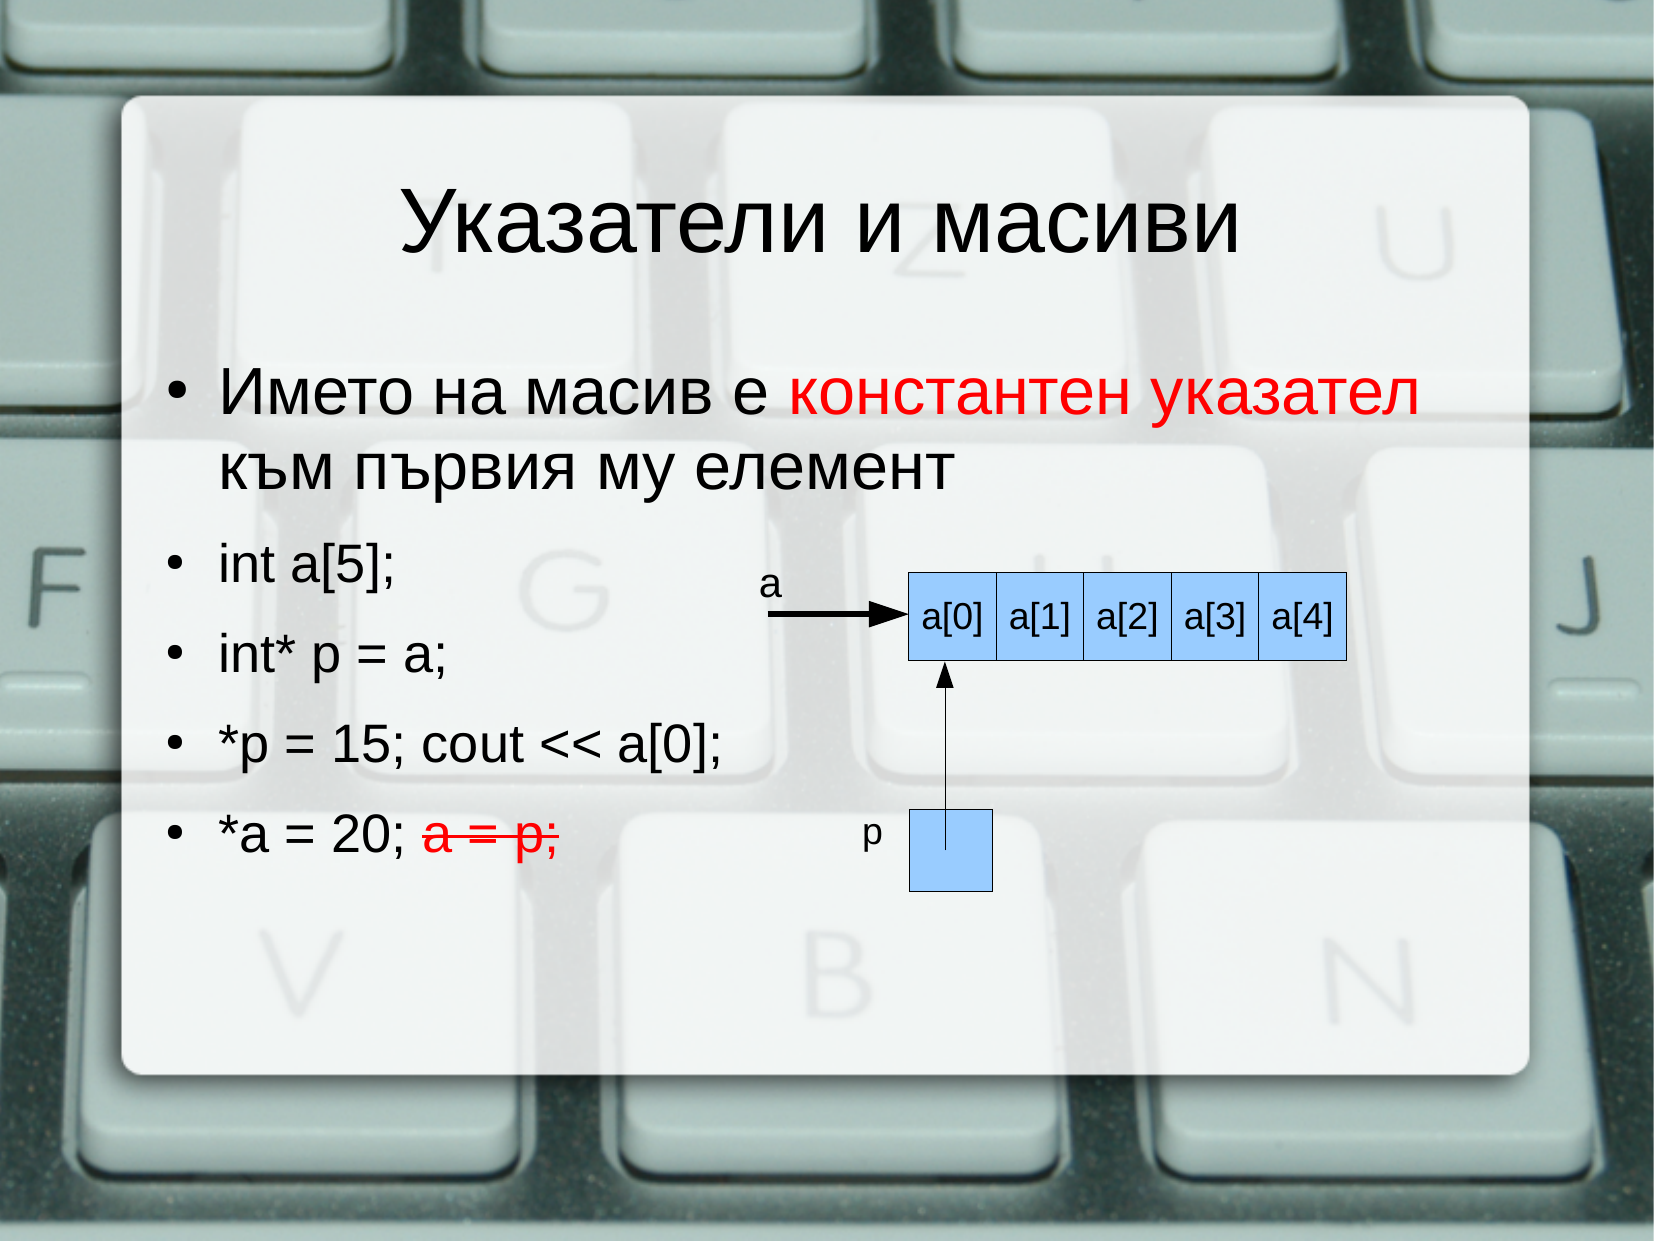

# Указатели и масиви
Името на масив е константен указател към първия му елемент
int a[5];
int* p = a;
*p = 15; cout << a[0];
*a = 20; a = p;
a
a[0]
a[1]
a[2]
a[3]
a[4]
p